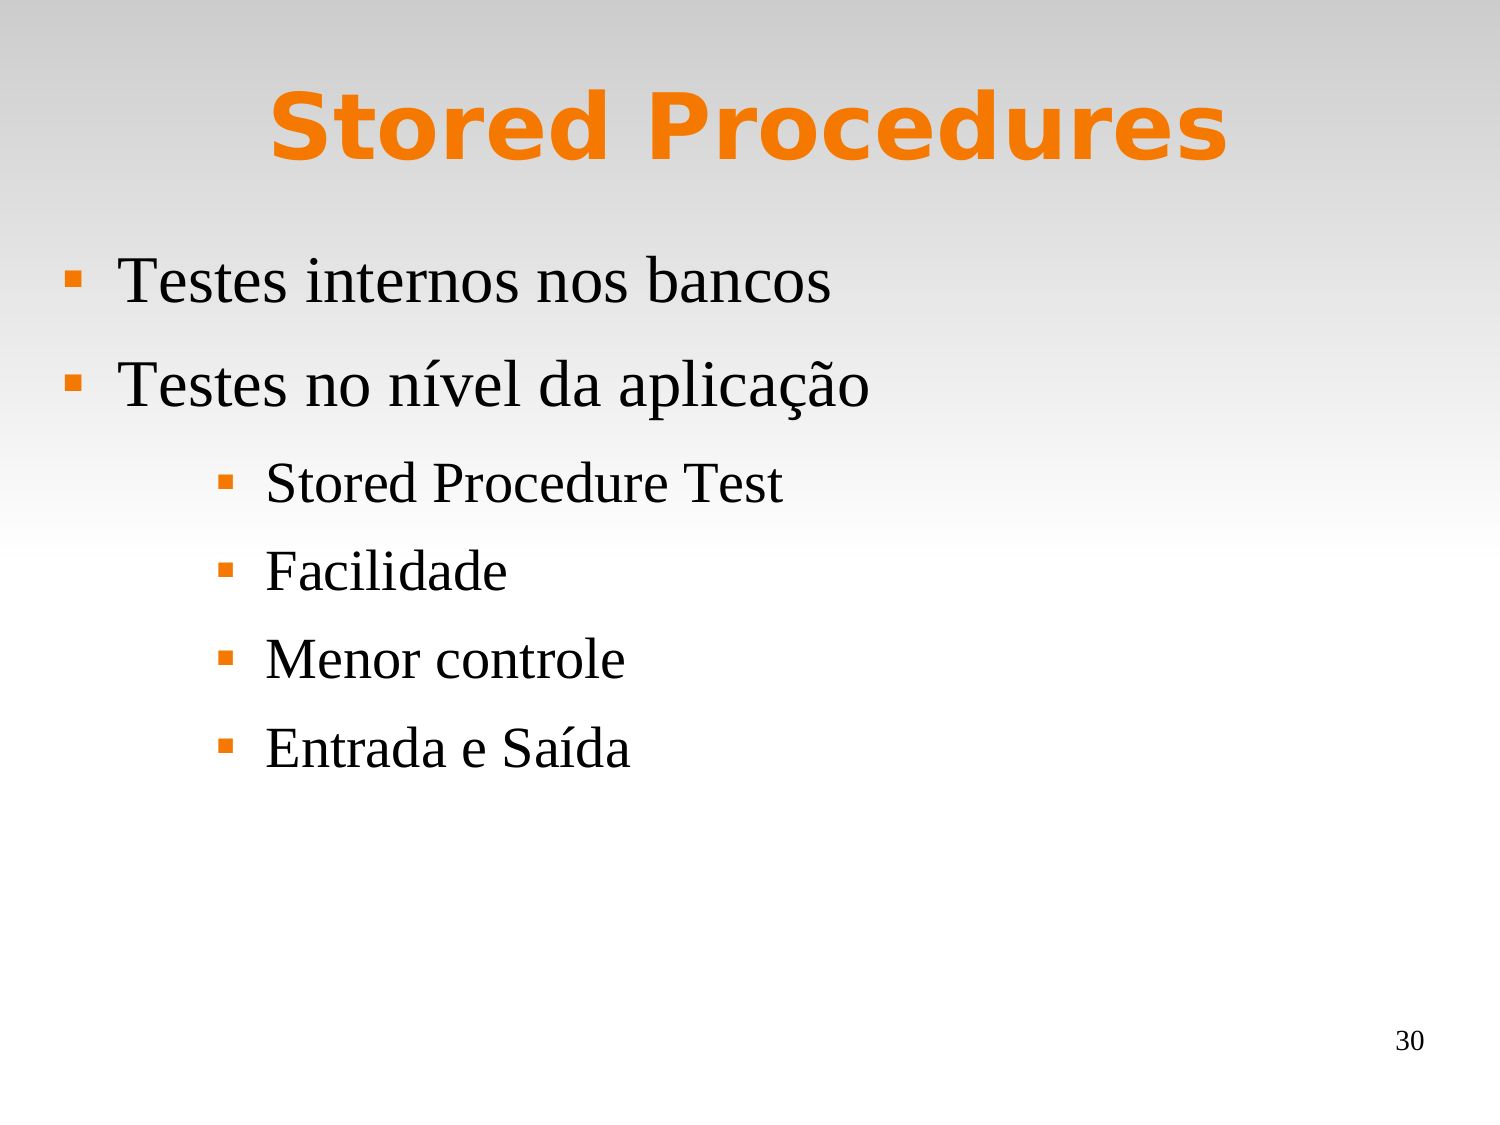

# Stored Procedures
Testes internos nos bancos
Testes no nível da aplicação
Stored Procedure Test
Facilidade
Menor controle
Entrada e Saída
30